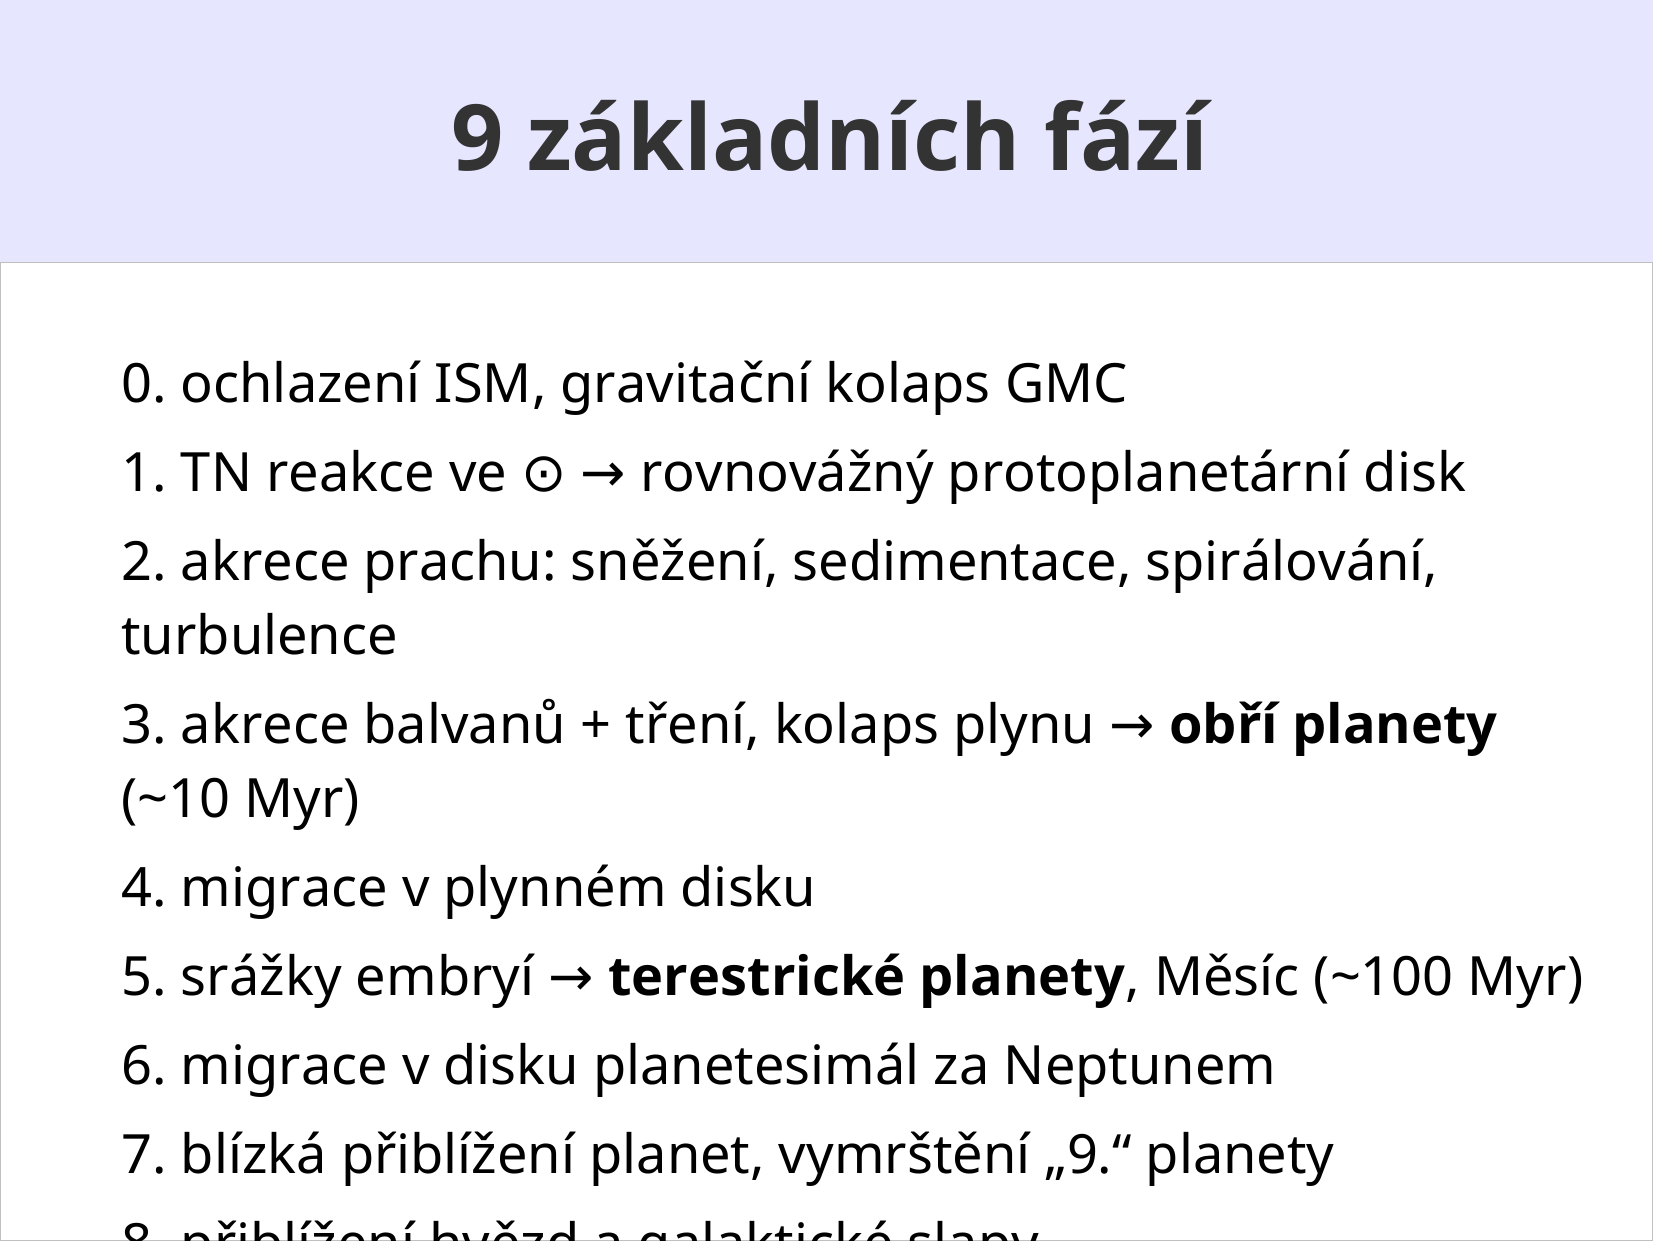

# 9 základních fází
0. ochlazení ISM, gravitační kolaps GMC
1. TN reakce ve ⊙ → rovnovážný protoplanetární disk
2. akrece prachu: sněžení, sedimentace, spirálování, turbulence
3. akrece balvanů + tření, kolaps plynu → obří planety (~10 Myr)
4. migrace v plynném disku
5. srážky embryí → terestrické planety, Měsíc (~100 Myr)
6. migrace v disku planetesimál za Neptunem
7. blízká přiblížení planet, vymrštění „9.“ planety
8. přiblížení hvězd a galaktické slapy
9. Jarkovského jev, gravitační rezonance a srážky planetek